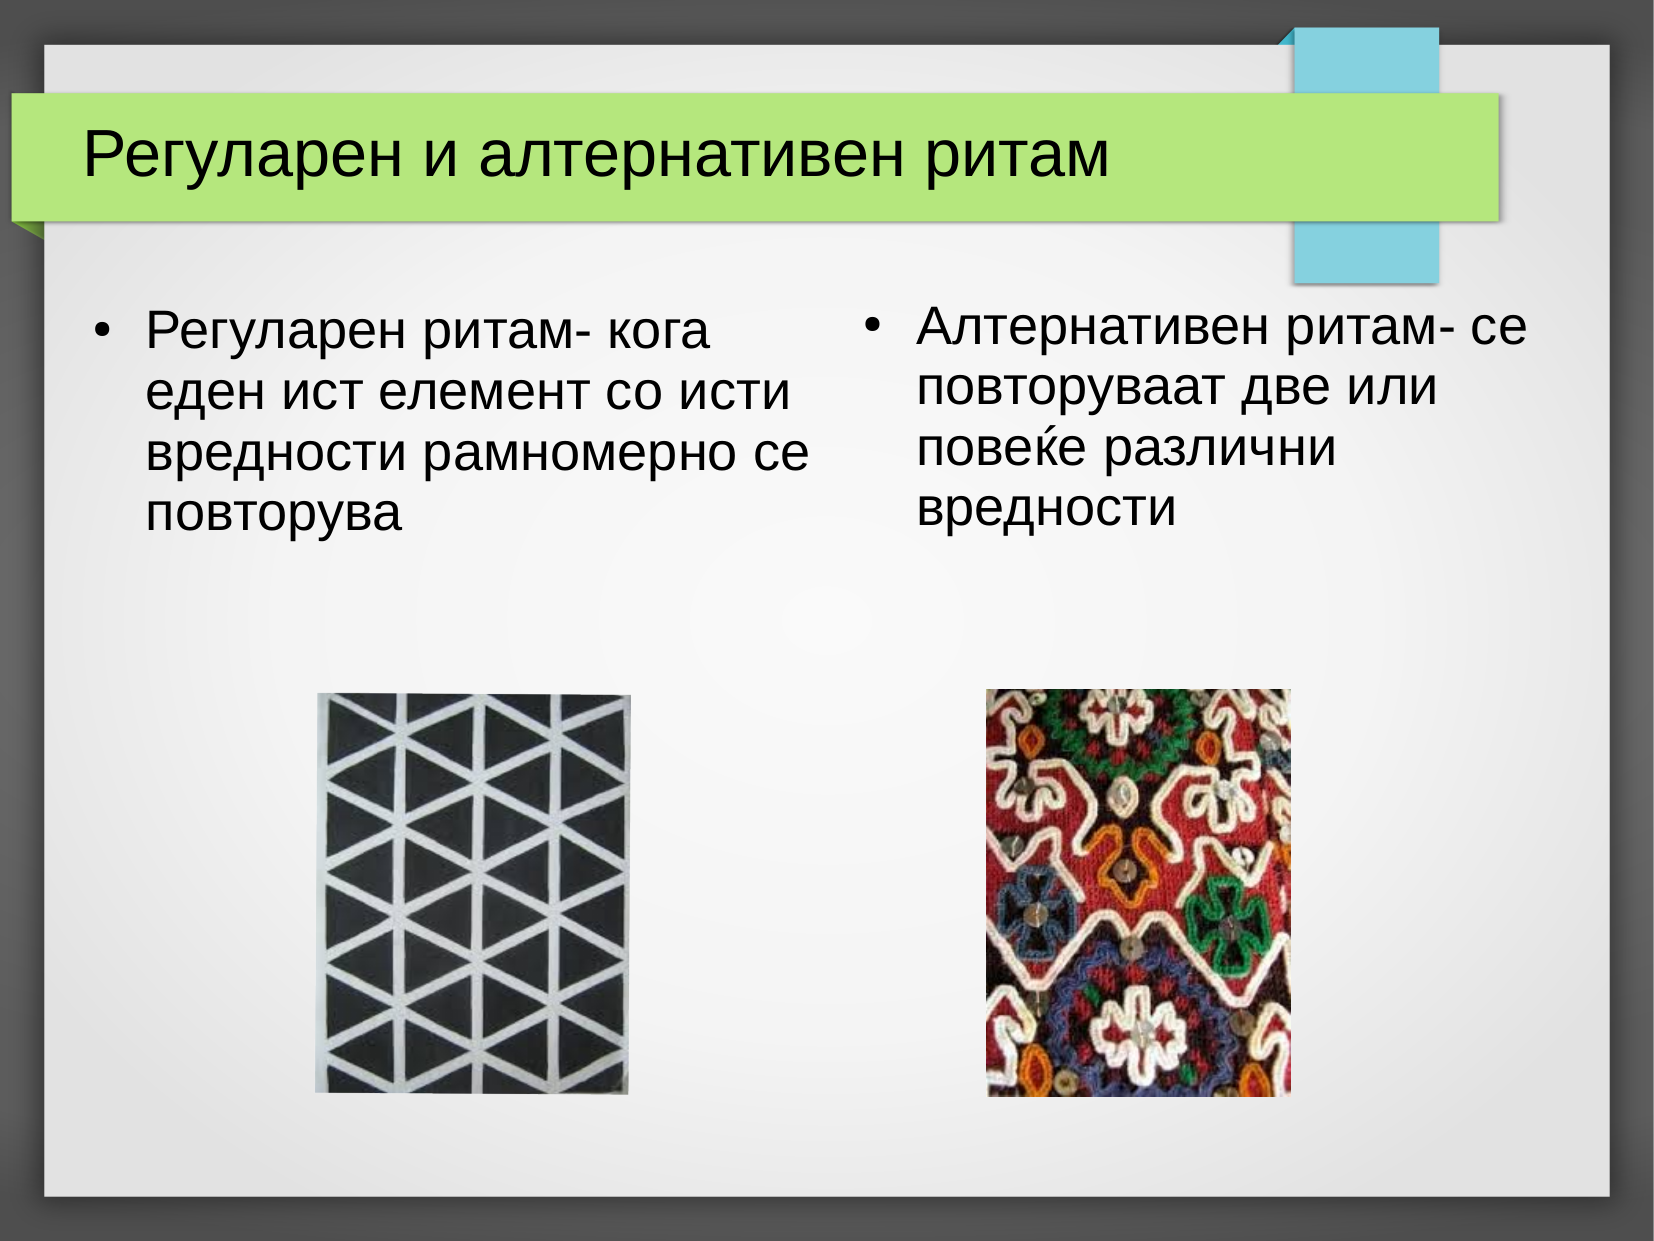

# Регуларен и алтернативен ритам
Алтернативен ритам- се повторуваат две или повеќе различни вредности
Регуларен ритам- кога еден ист елемент со исти вредности рамномерно се повторува